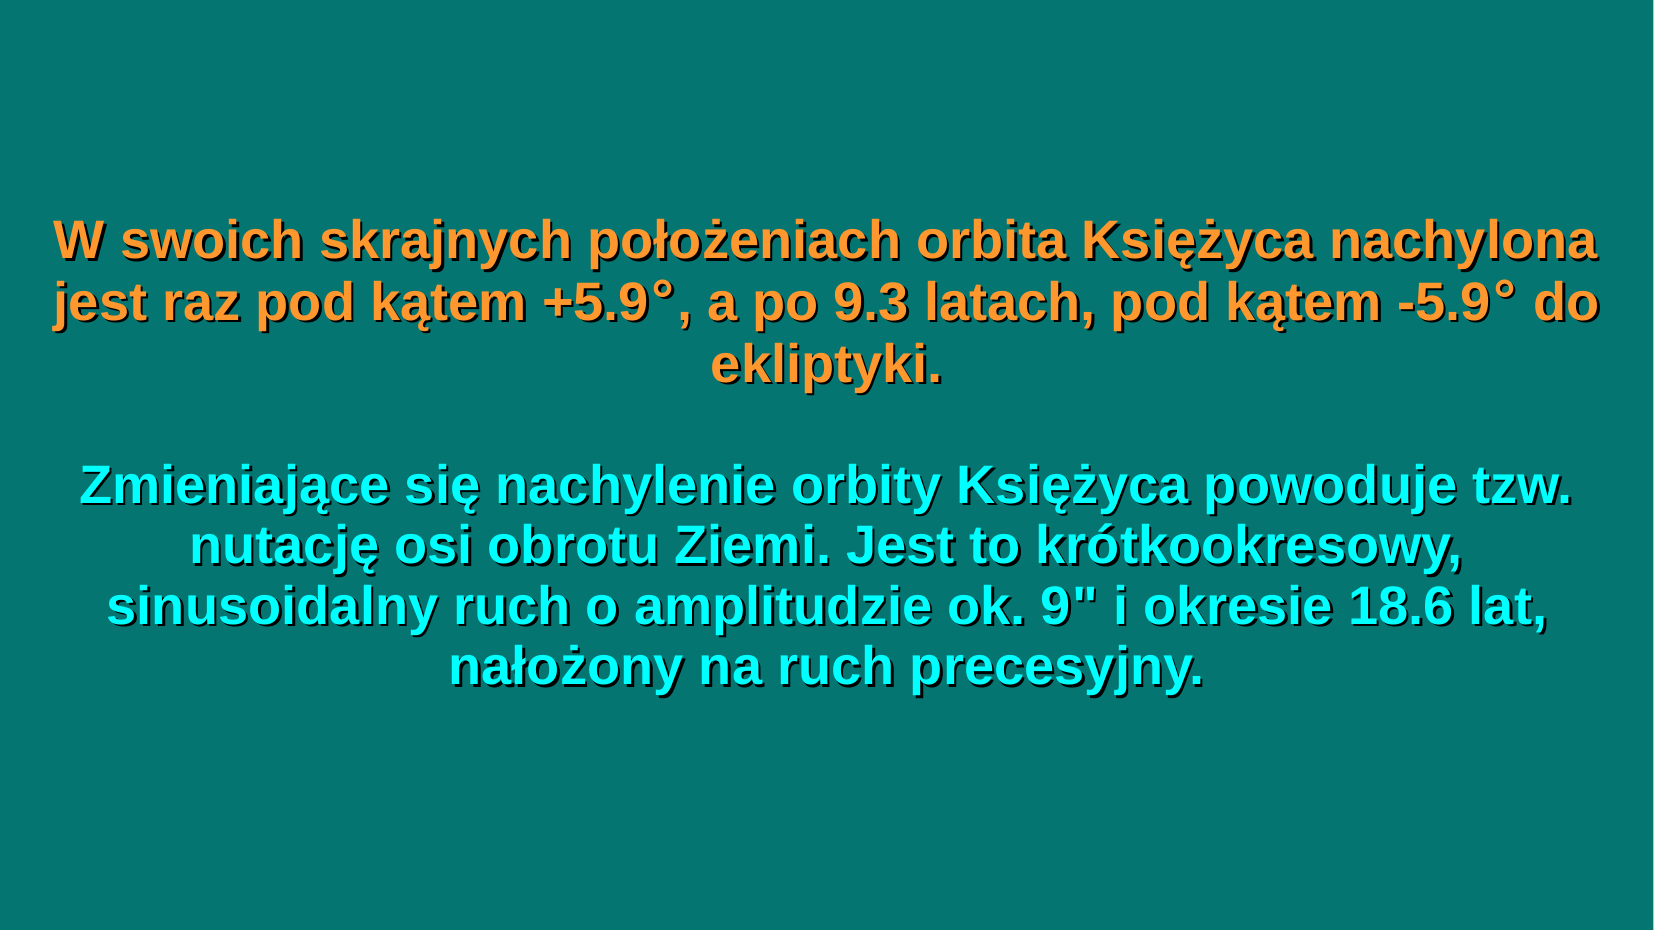

W swoich skrajnych położeniach orbita Księżyca nachylona jest raz pod kątem +5.9°, a po 9.3 latach, pod kątem -5.9° do ekliptyki.
Zmieniające się nachylenie orbity Księżyca powoduje tzw. nutację osi obrotu Ziemi. Jest to krótkookresowy, sinusoidalny ruch o amplitudzie ok. 9" i okresie 18.6 lat, nałożony na ruch precesyjny.
#